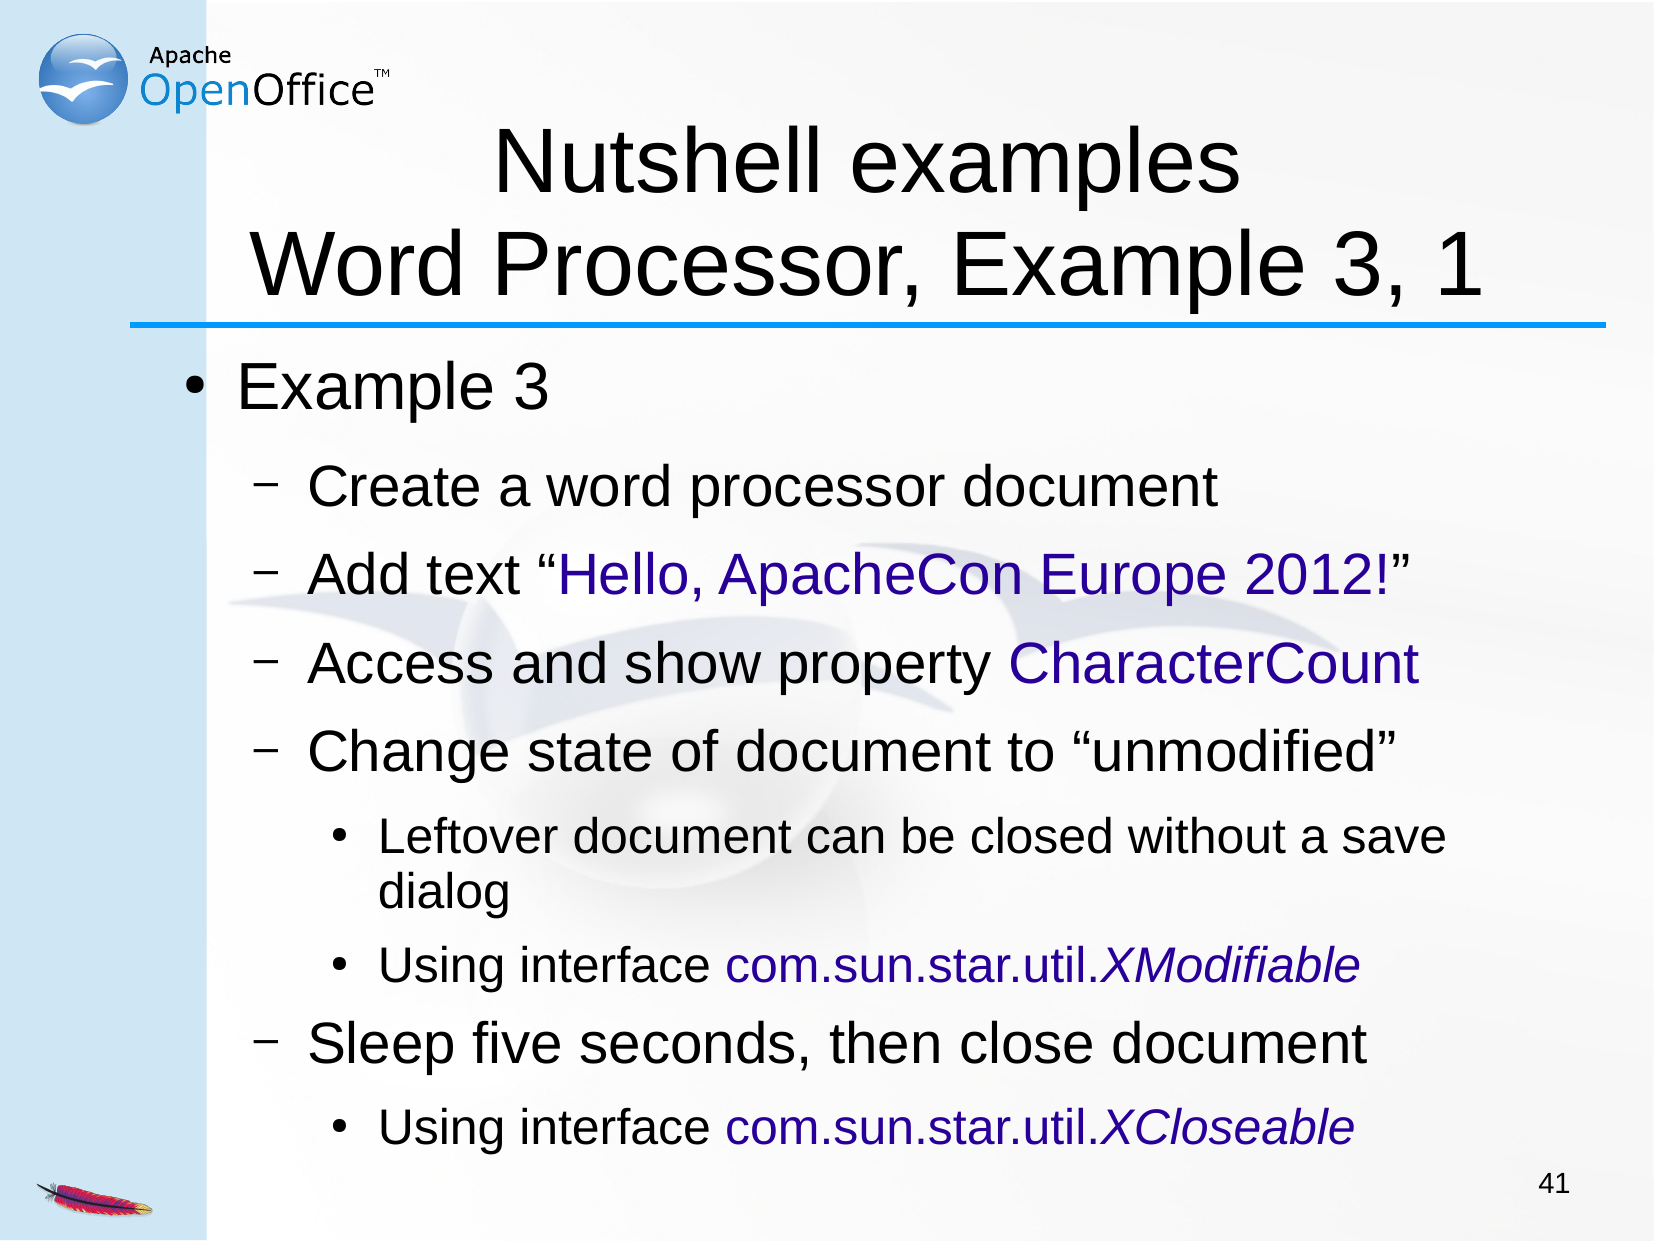

# Nutshell examples Word Processor, Example 3, 1
Example 3
Create a word processor document
Add text “Hello, ApacheCon Europe 2012!”
Access and show property CharacterCount
Change state of document to “unmodified”
Leftover document can be closed without a save dialog
Using interface com.sun.star.util.XModifiable
Sleep five seconds, then close document
Using interface com.sun.star.util.XCloseable
41